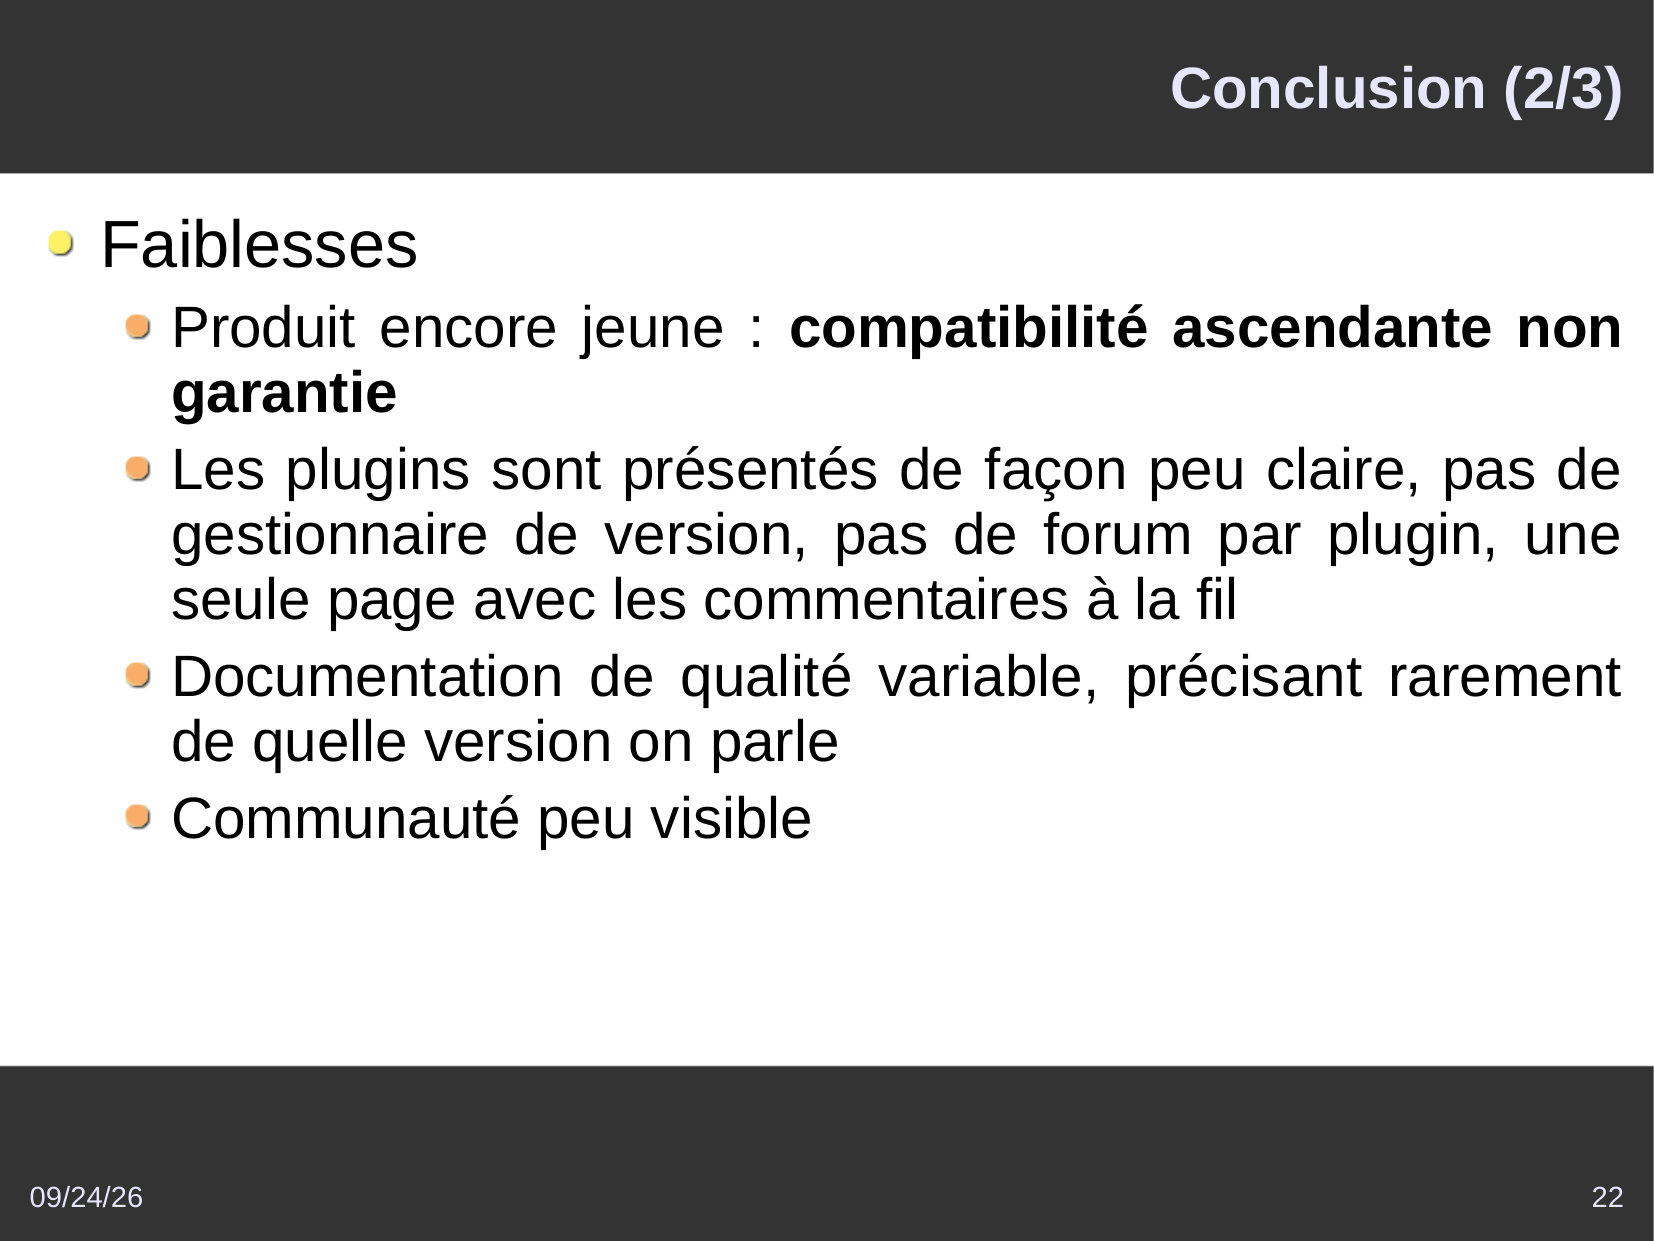

# Conclusion (2/3)
Faiblesses
Produit encore jeune : compatibilité ascendante non garantie
Les plugins sont présentés de façon peu claire, pas de gestionnaire de version, pas de forum par plugin, une seule page avec les commentaires à la fil
Documentation de qualité variable, précisant rarement de quelle version on parle
Communauté peu visible
22